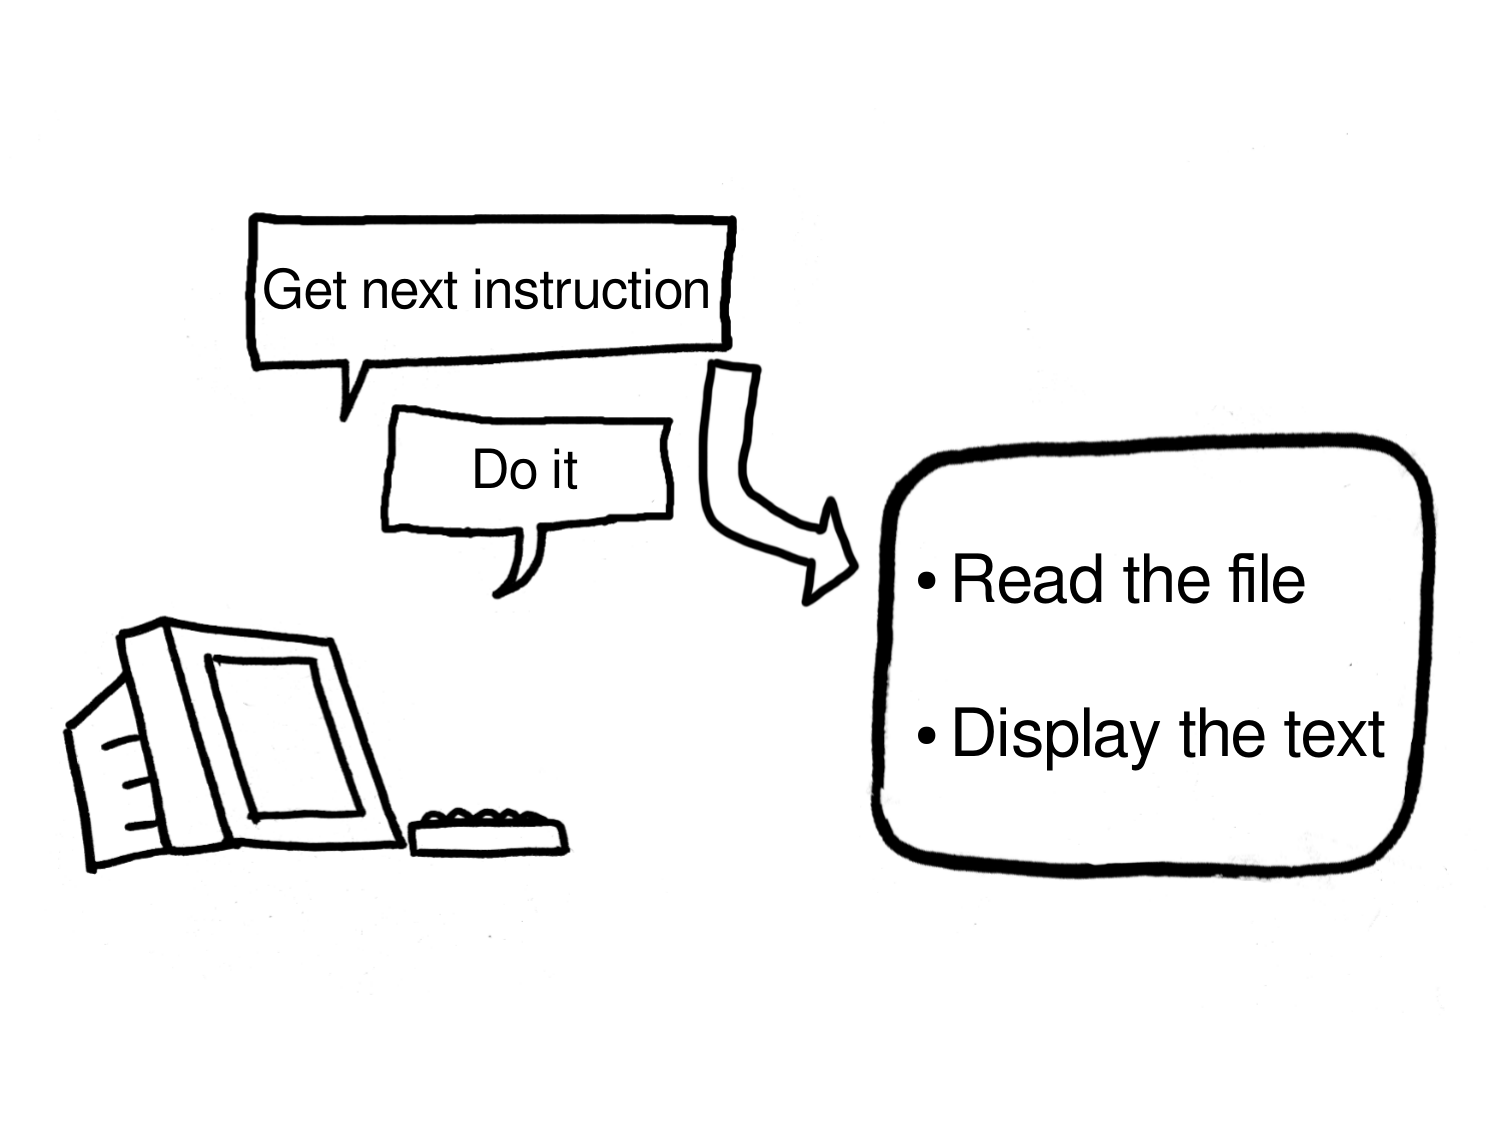

Get next instruction
Do it
Read the file
Display the text